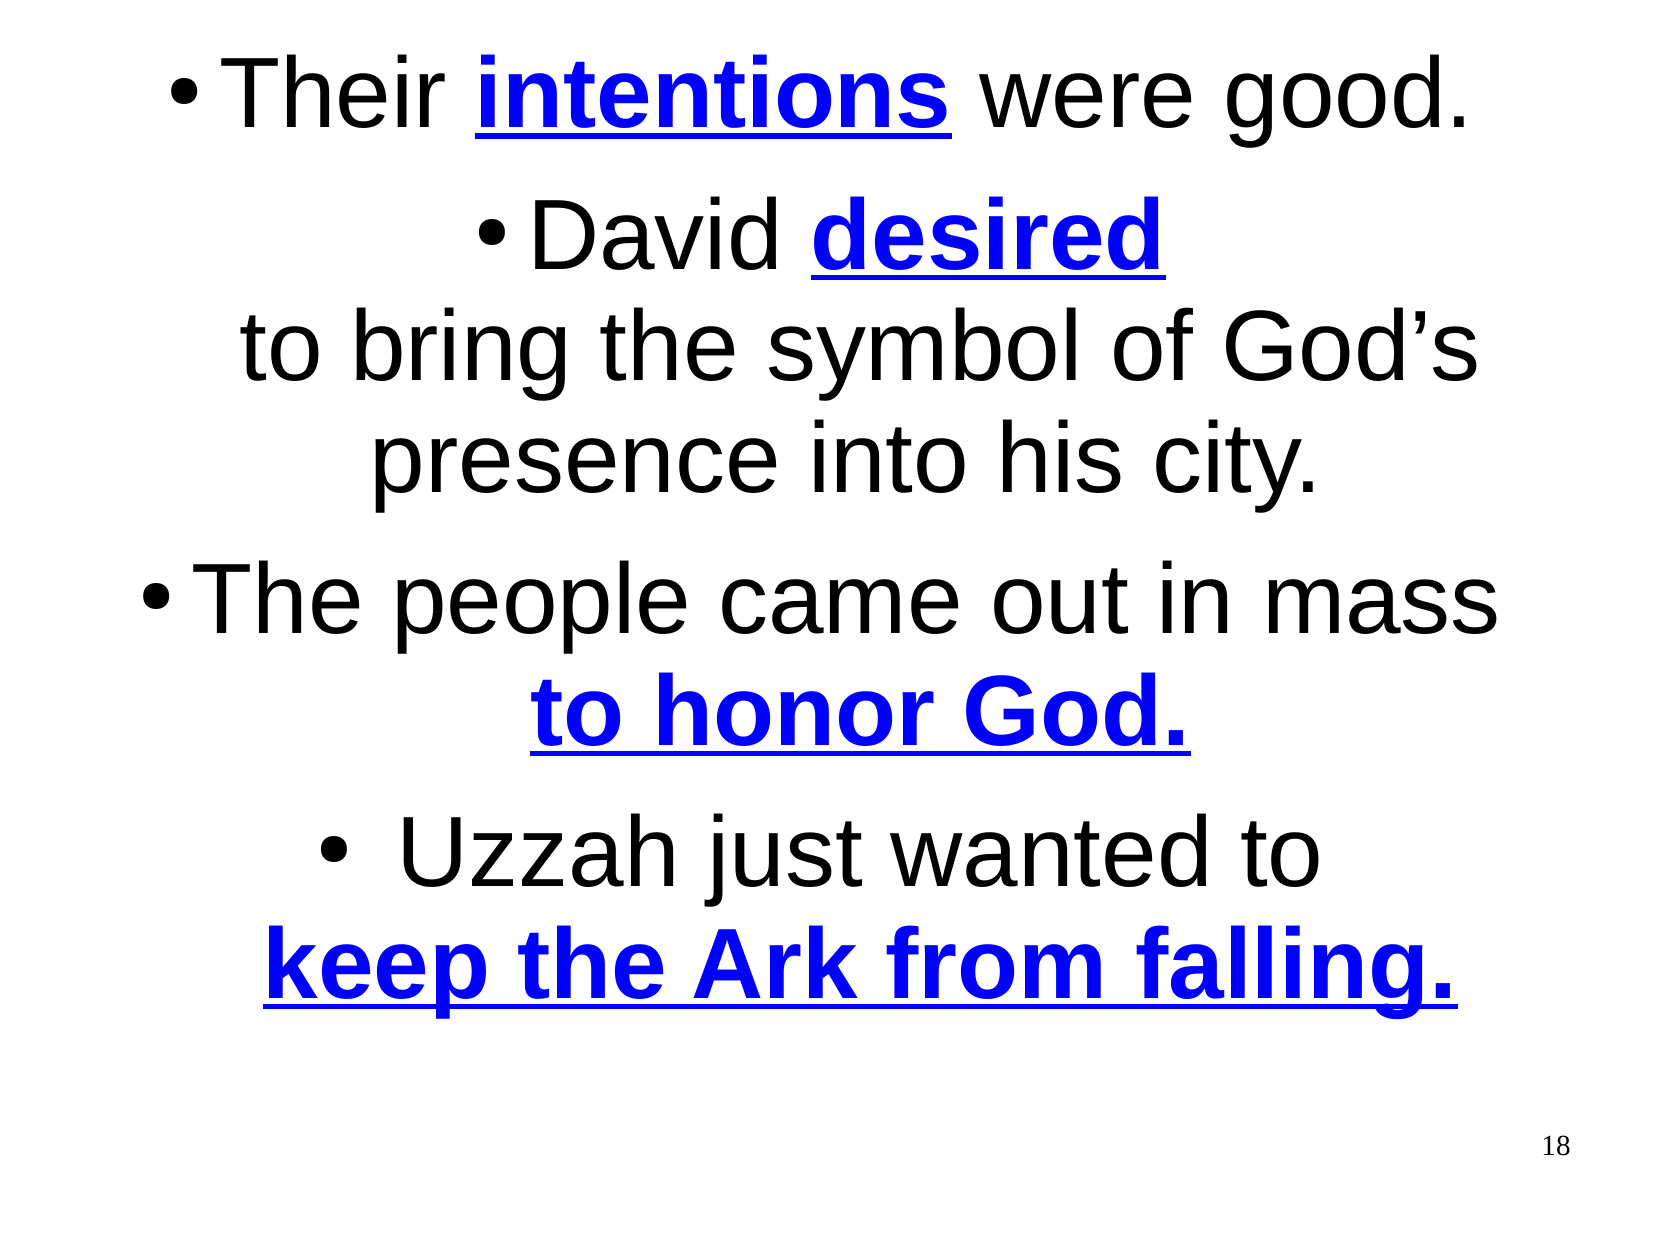

# Their intentions were good.
David desired
to bring the symbol of God’s presence into his city.
The people came out in mass
to honor God.
 Uzzah just wanted to
keep the Ark from falling.
18